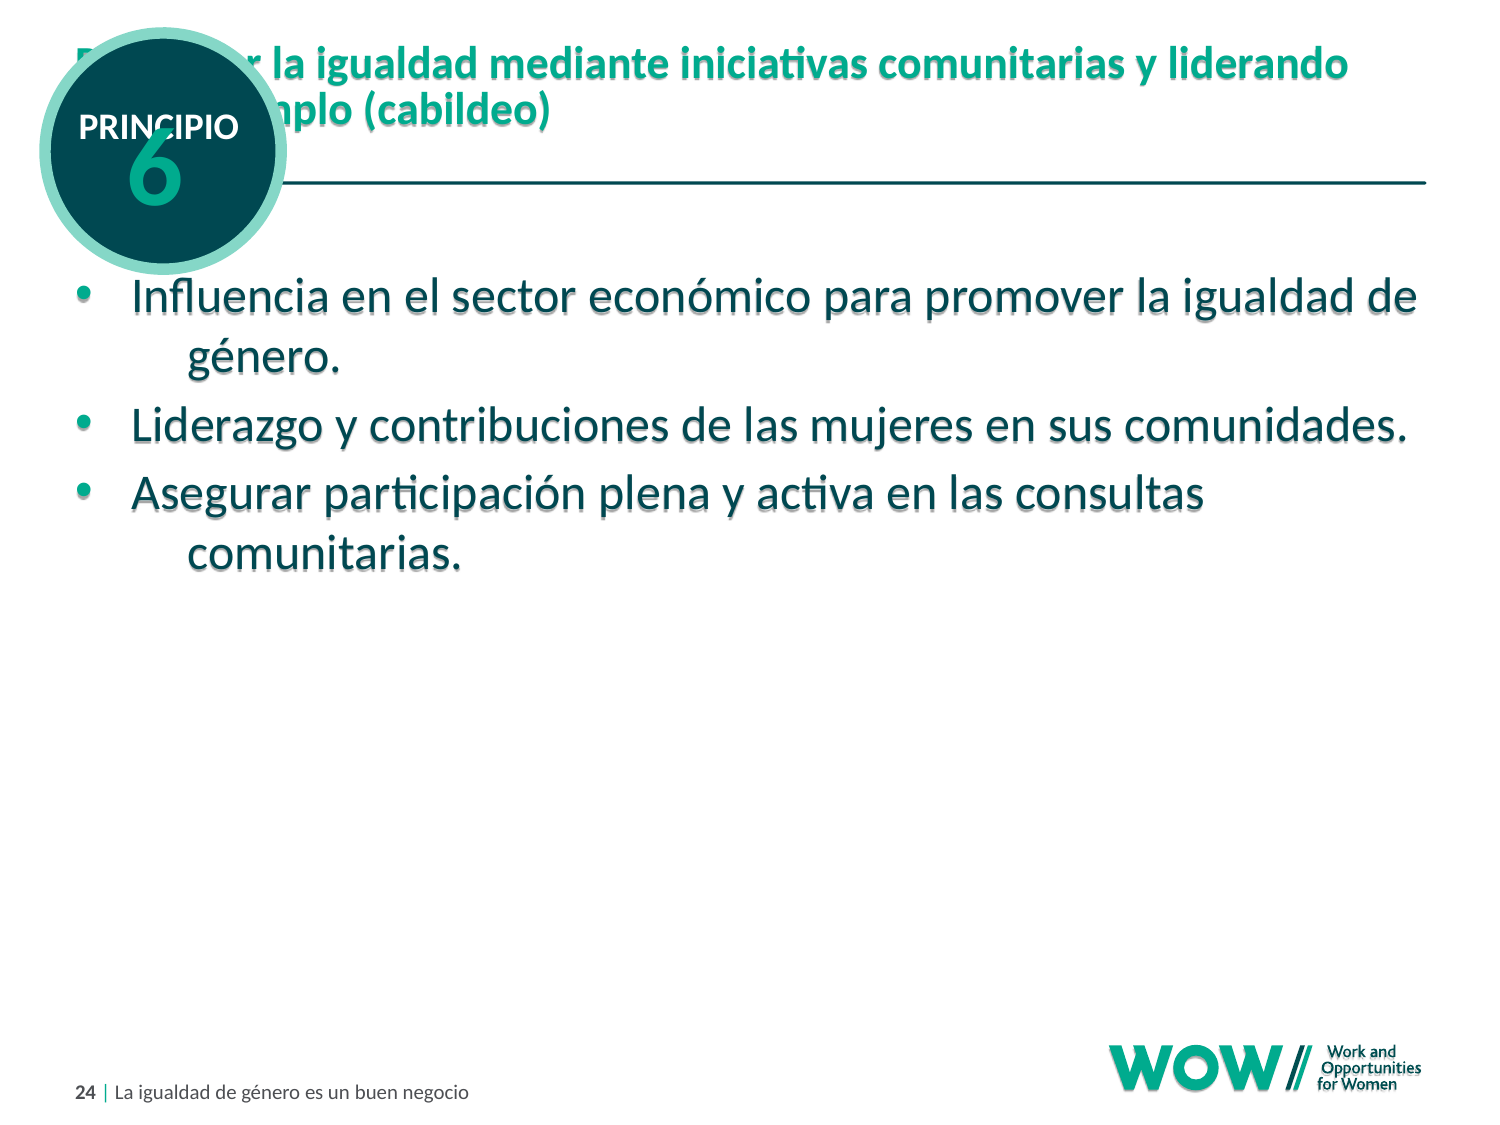

PRINCIPIO
6
Promover la igualdad mediante iniciativas comunitarias y liderando con el ejemplo (cabildeo)
# Influencia en el sector económico para promover la igualdad de género.
Liderazgo y contribuciones de las mujeres en sus comunidades.
Asegurar participación plena y activa en las consultas comunitarias.
 | La igualdad de género es un buen negocio